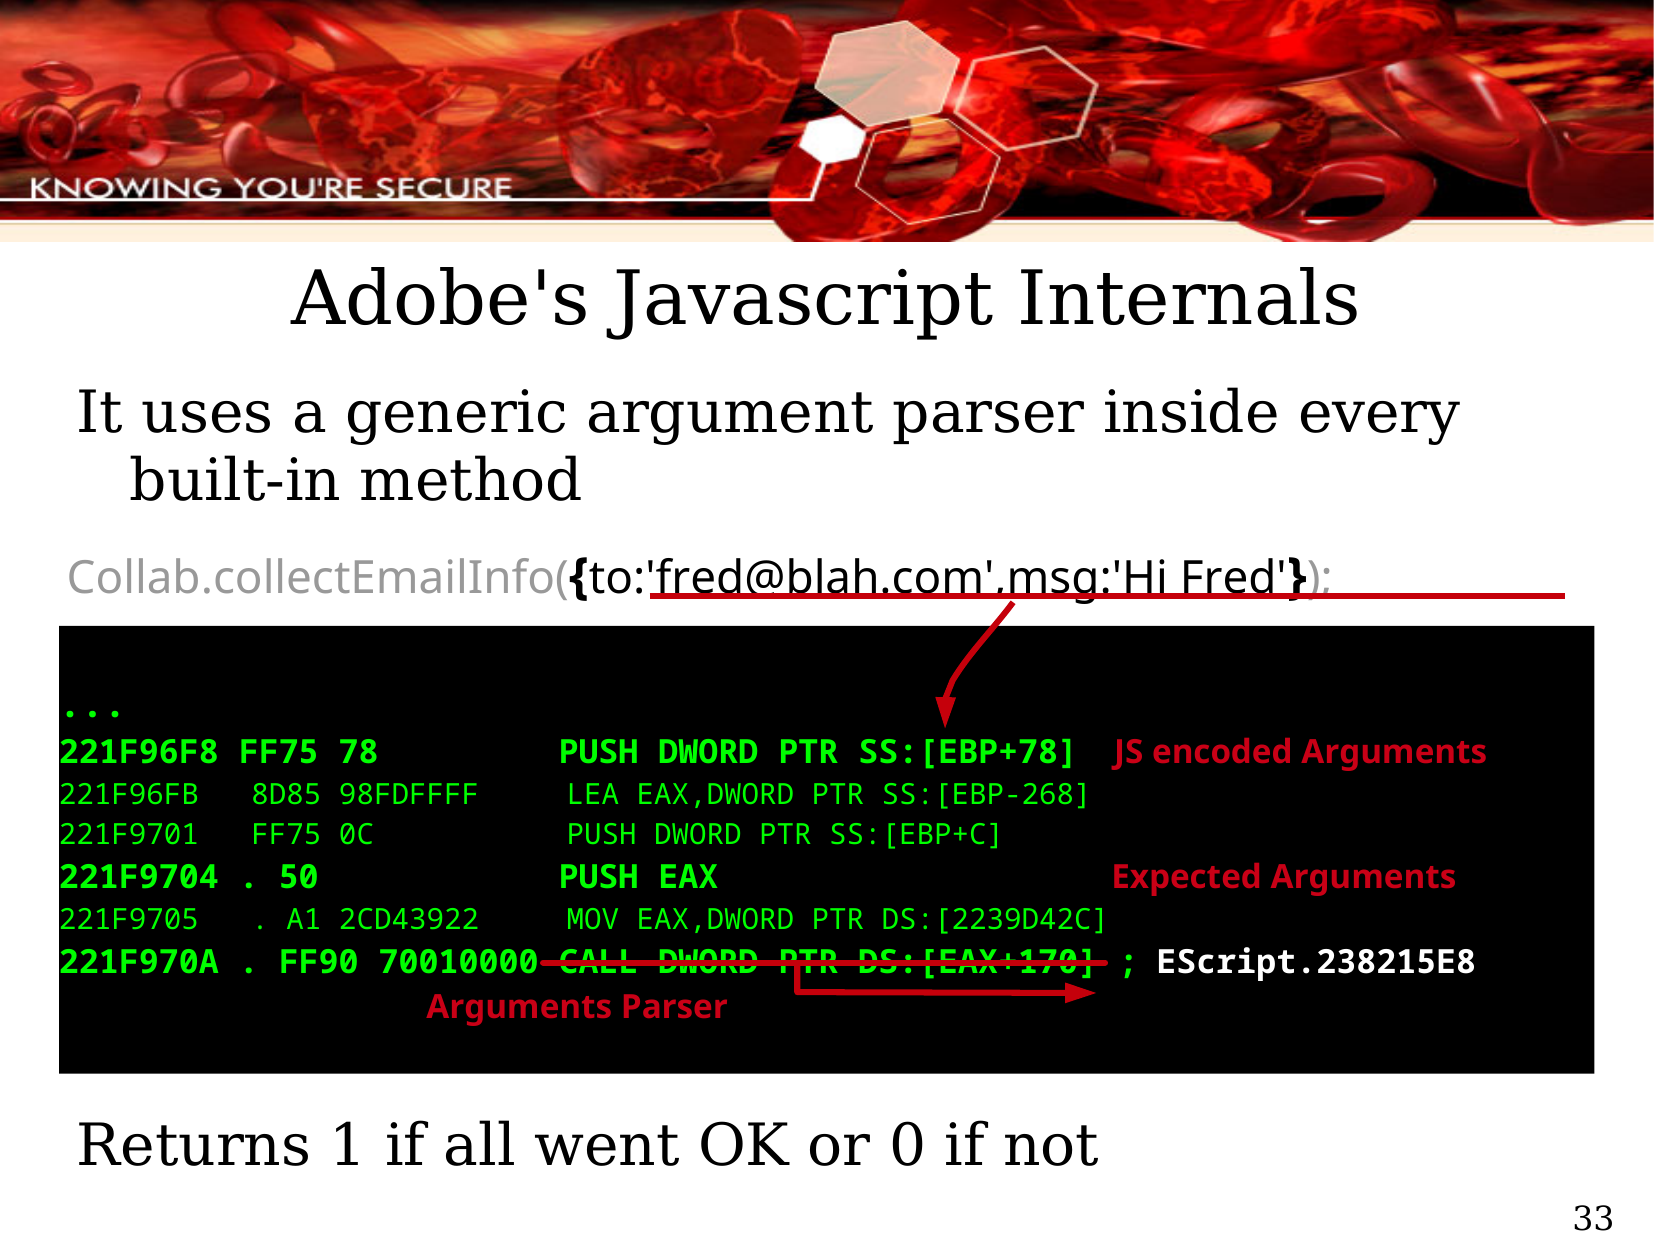

# Adobe's Javascript Internals
It uses a generic argument parser inside every built-in method
Collab.collectEmailInfo({to:'fred@blah.com',msg:'Hi Fred'});
...
221F96F8 FF75 78 PUSH DWORD PTR SS:[EBP+78] JS encoded Arguments
221F96FB 8D85 98FDFFFF LEA EAX,DWORD PTR SS:[EBP-268]
221F9701 FF75 0C PUSH DWORD PTR SS:[EBP+C]
221F9704 . 50 PUSH EAX			 Expected Arguments
221F9705 . A1 2CD43922 MOV EAX,DWORD PTR DS:[2239D42C]
221F970A . FF90 70010000 CALL DWORD PTR DS:[EAX+170] ; EScript.238215E8
 Arguments Parser
Returns 1 if all went OK or 0 if not